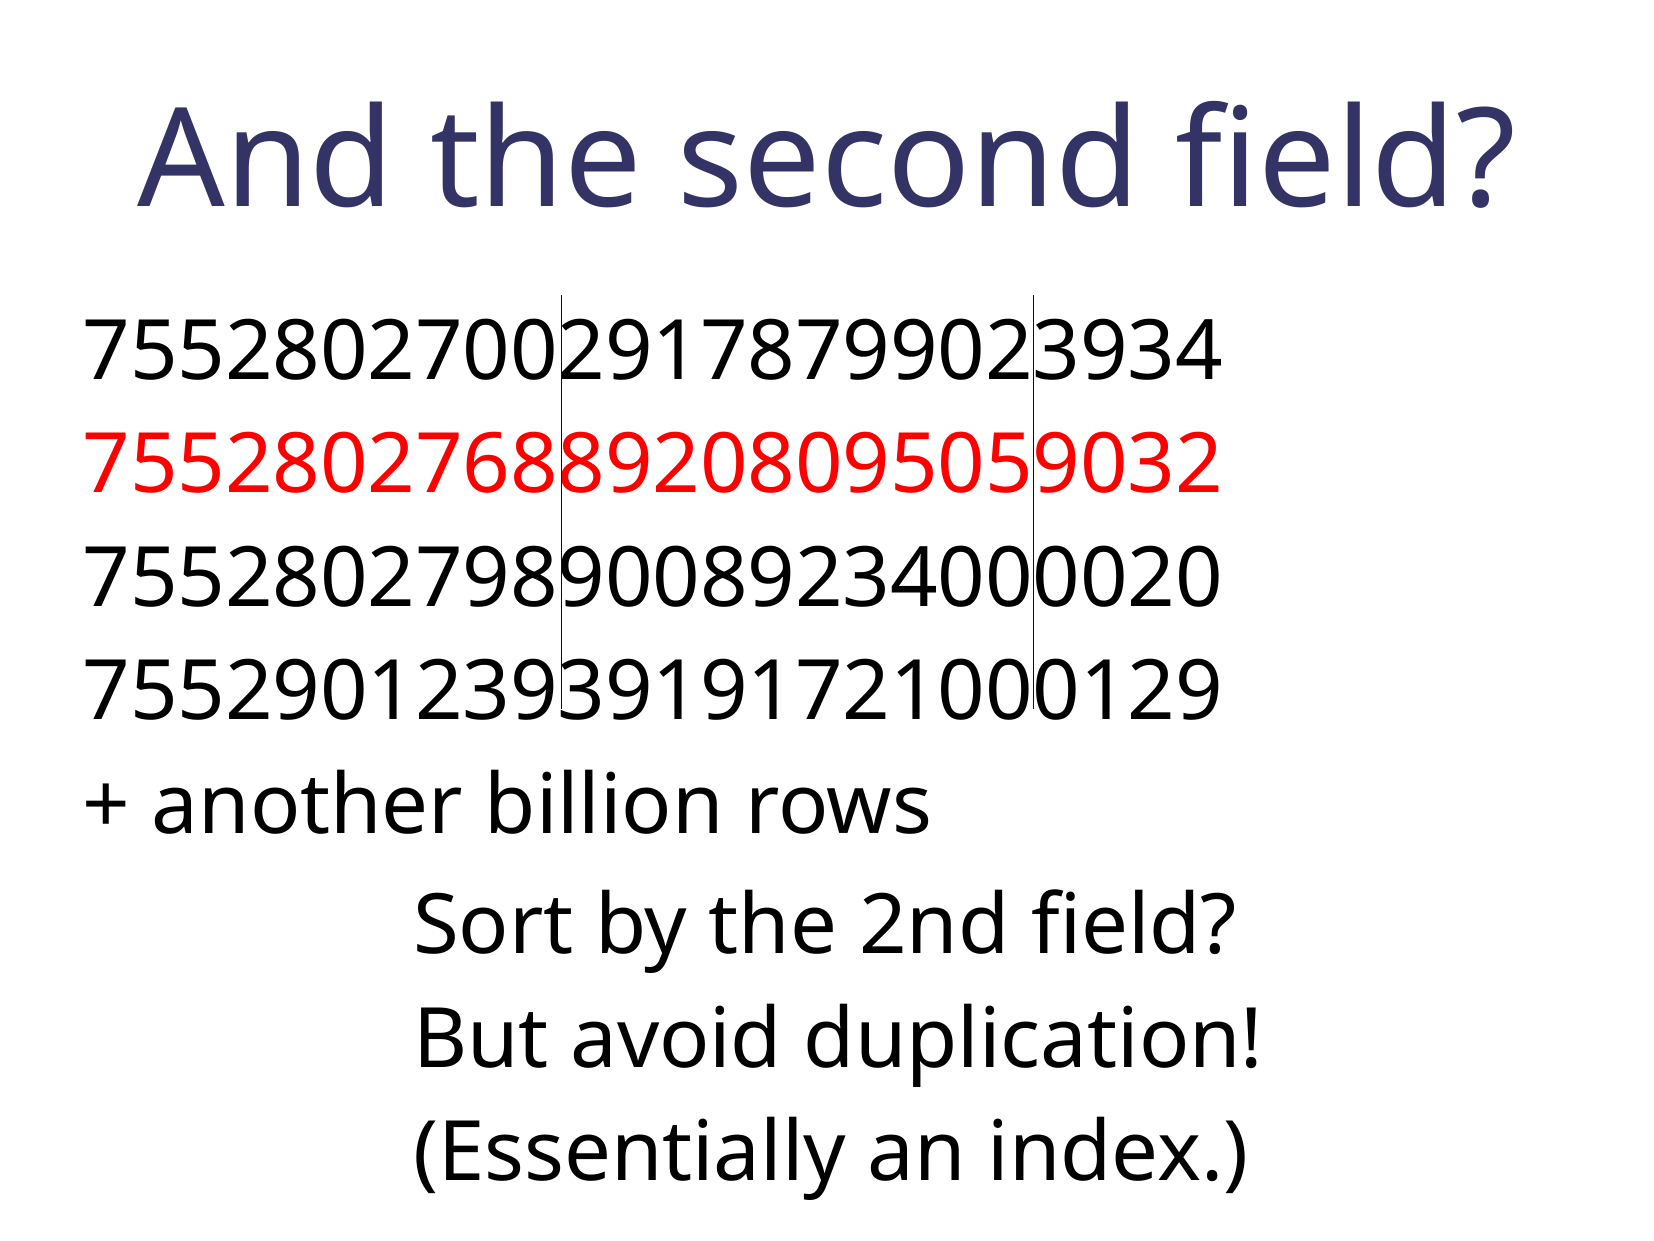

# And the second field?
755280270029178799023934
755280276889208095059032
755280279890089234000020
755290123939191721000129
+ another billion rows
Sort by the 2nd field?
But avoid duplication!
(Essentially an index.)